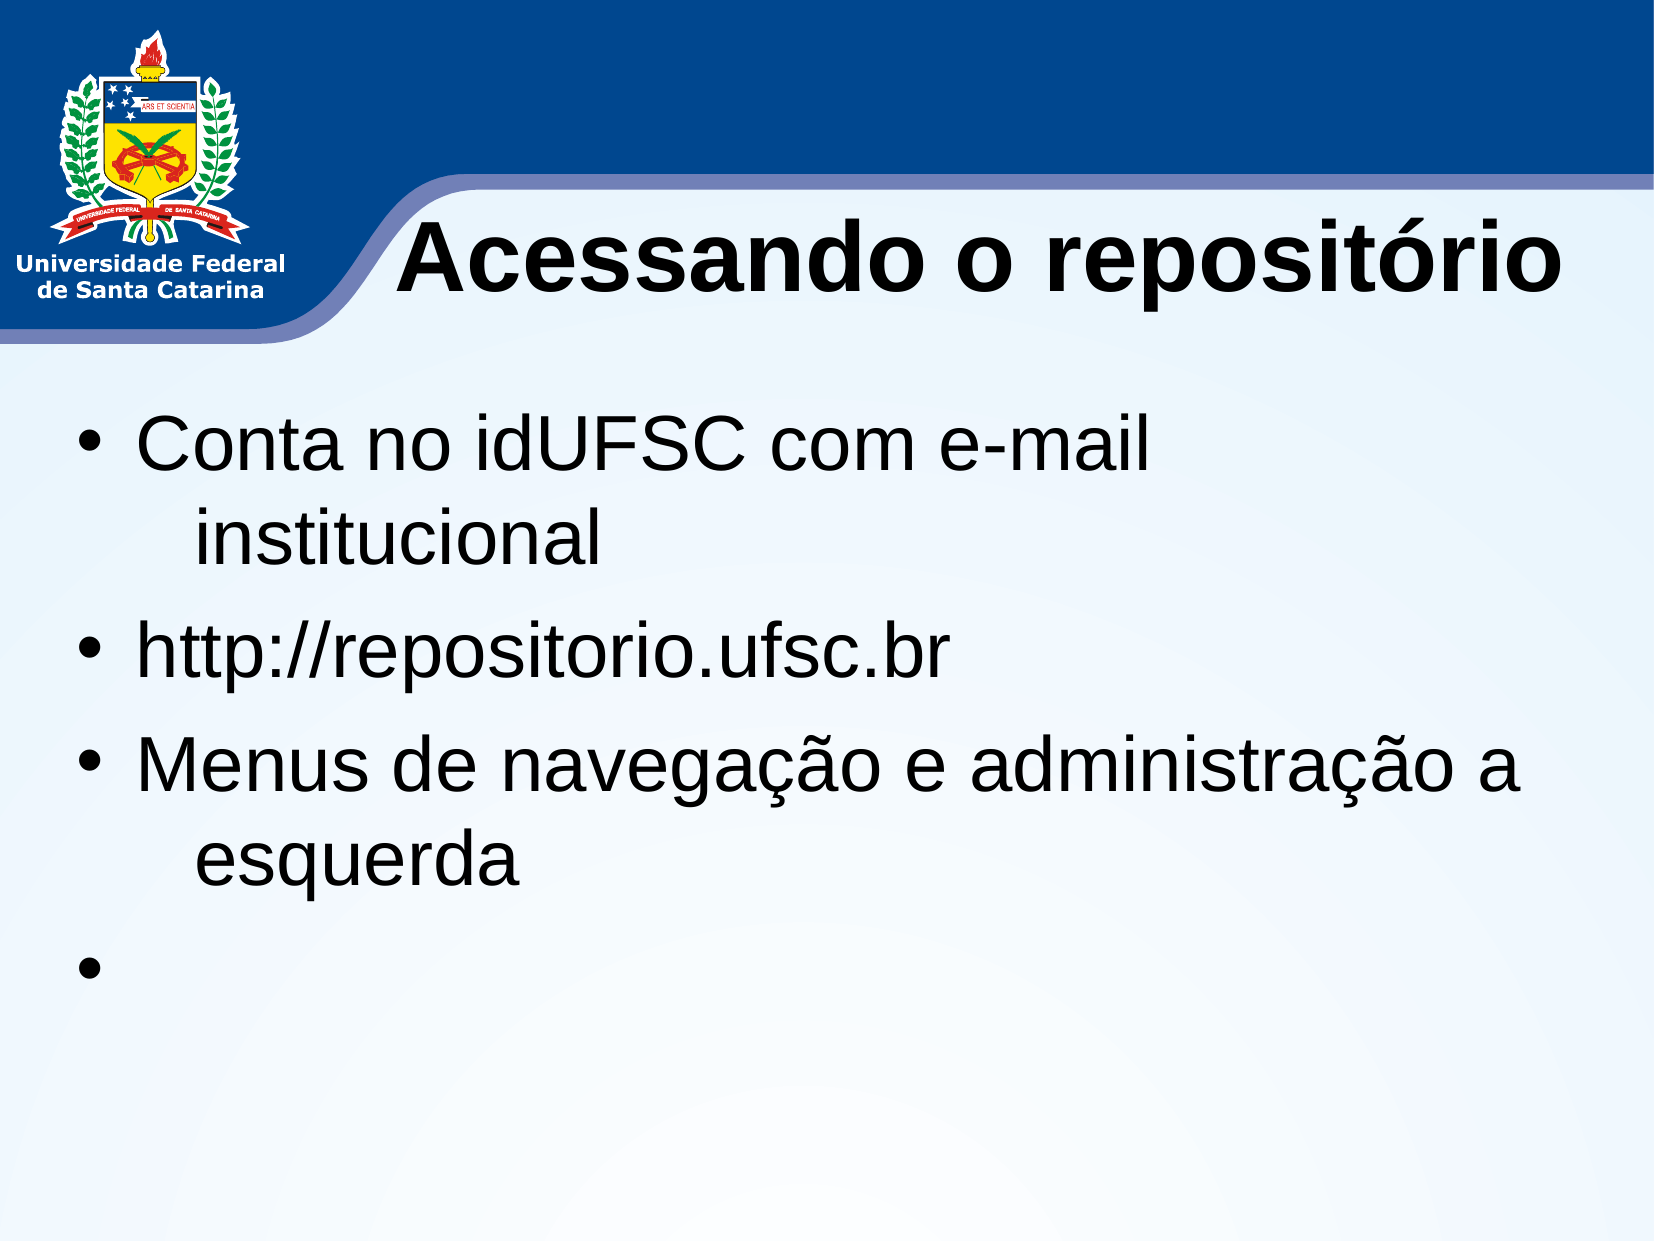

# Acessando o repositório
Conta no idUFSC com e-mail institucional
http://repositorio.ufsc.br
Menus de navegação e administração a esquerda